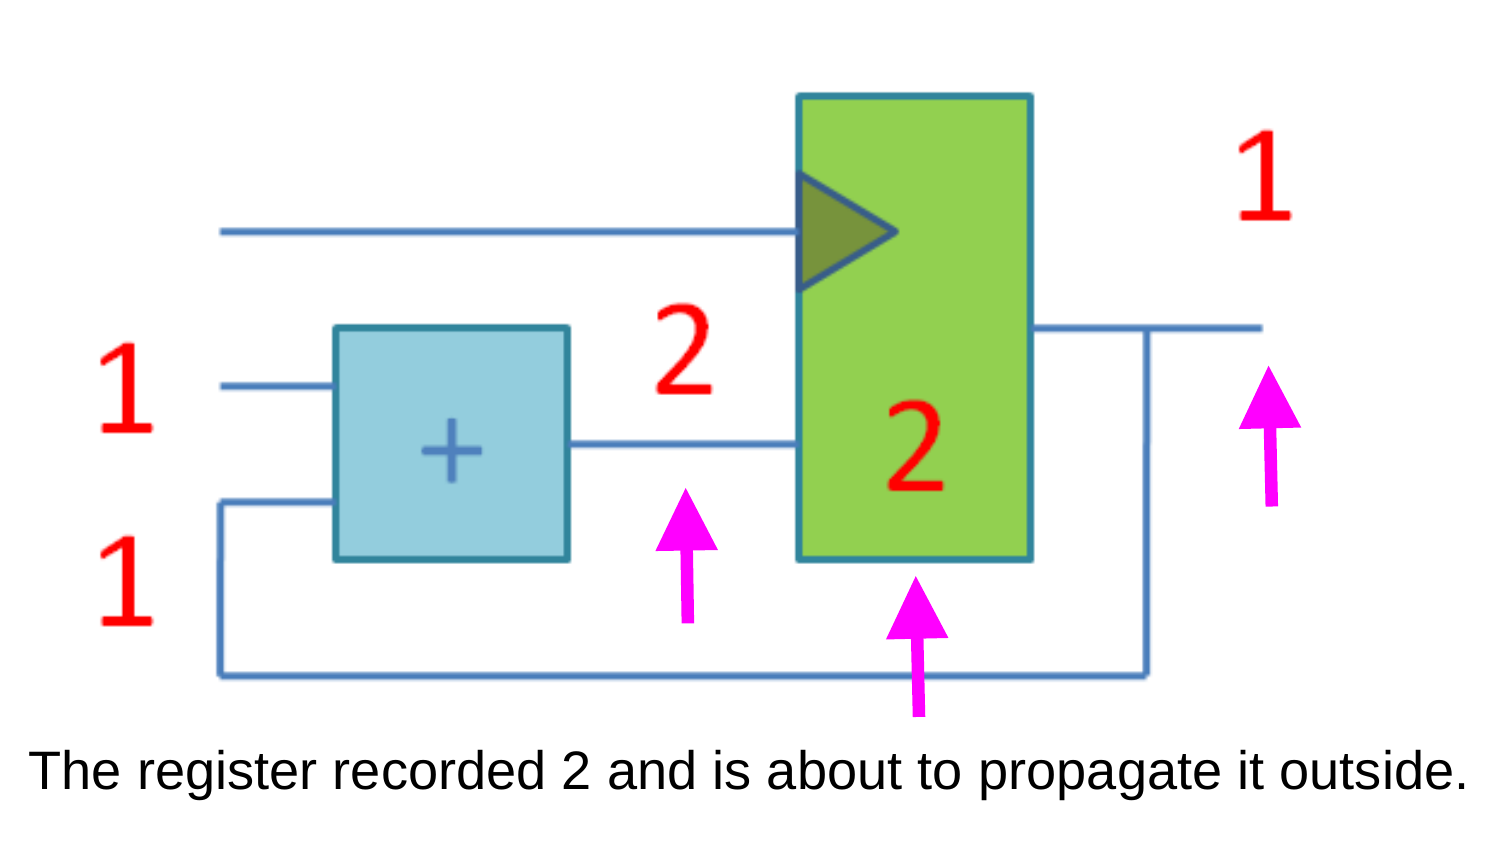

# The register recorded 2 and is about to propagate it outside.